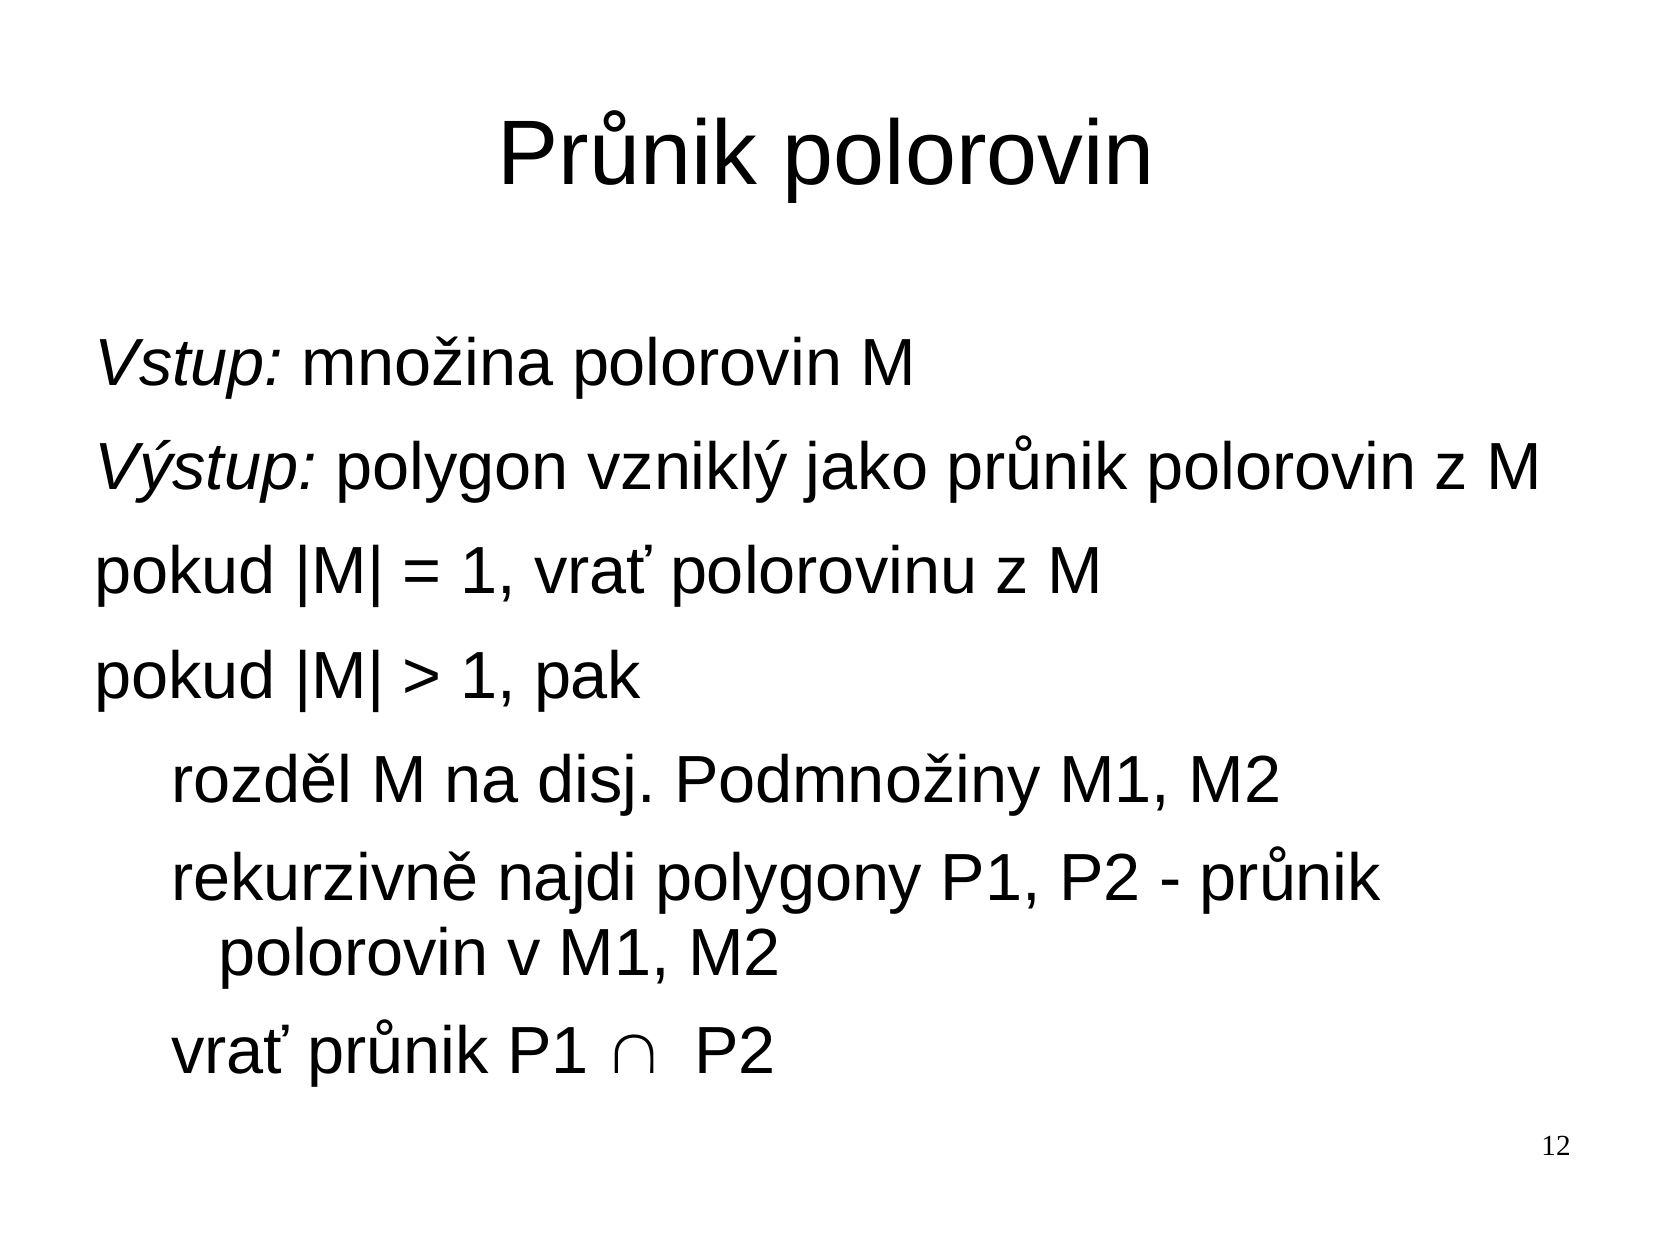

# Průnik polorovin
Vstup: množina polorovin M
Výstup: polygon vzniklý jako průnik polorovin z M
pokud |M| = 1, vrať polorovinu z M
pokud |M| > 1, pak
rozděl M na disj. Podmnožiny M1, M2
rekurzivně najdi polygony P1, P2 - průnik polorovin v M1, M2
vrať průnik P1  P2
12